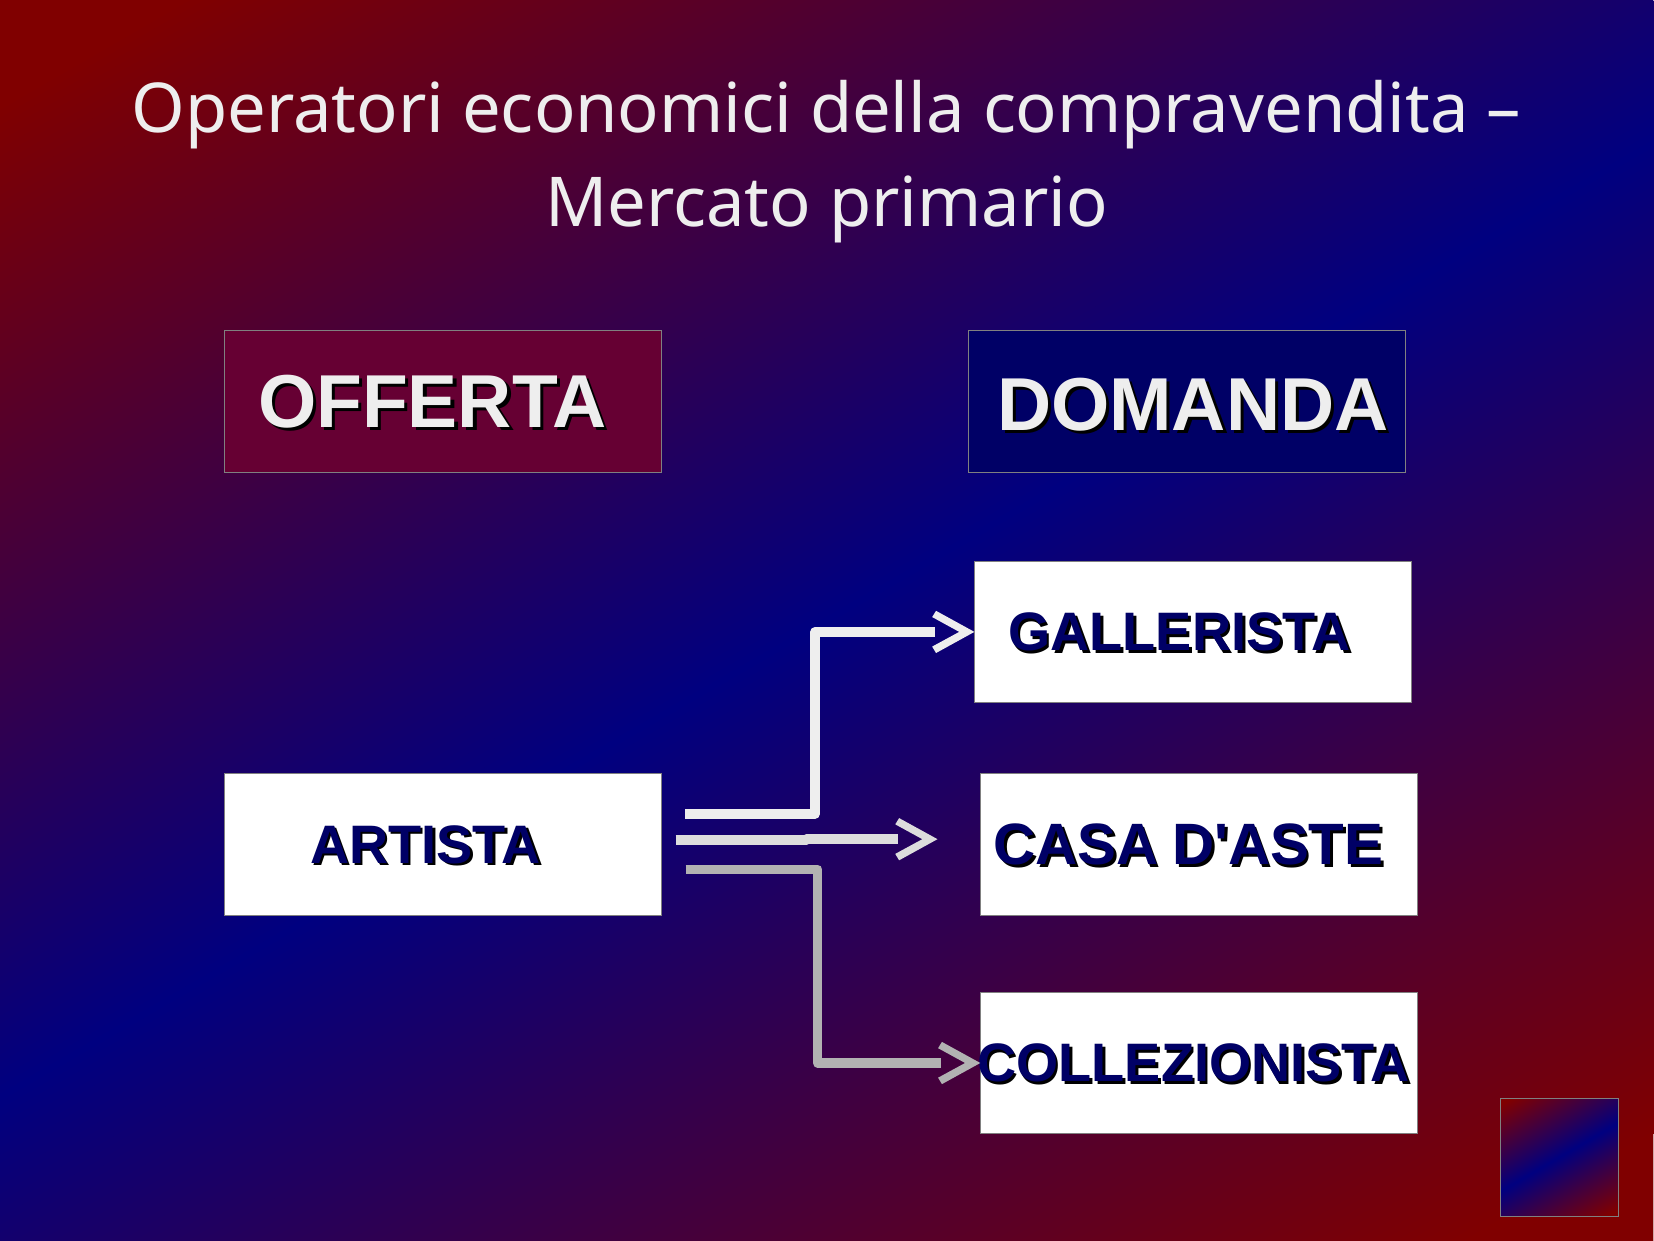

# Operatori economici della compravendita – Mercato primario
OFFERTA
DOMANDA
GALLERISTA
 ARTISTA
 CASA D'ASTE
COLLEZIONISTA